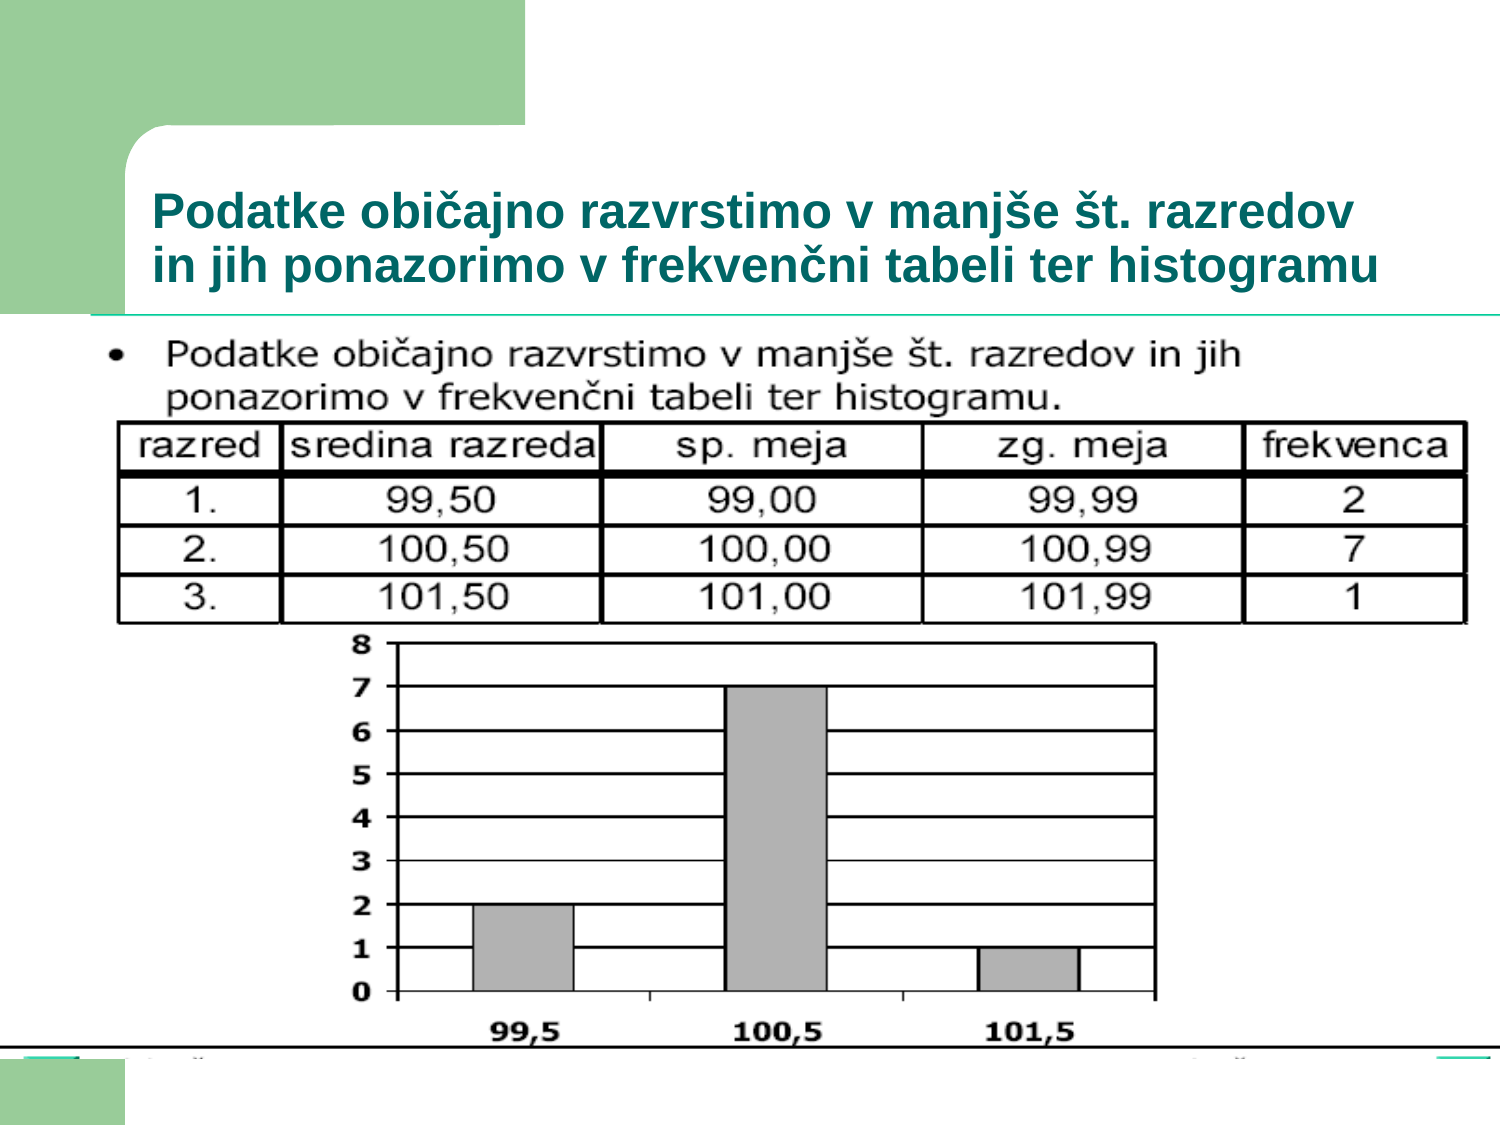

# Podatke običajno razvrstimo v manjše št. razredov in jih ponazorimo v frekvenčni tabeli ter histogramu